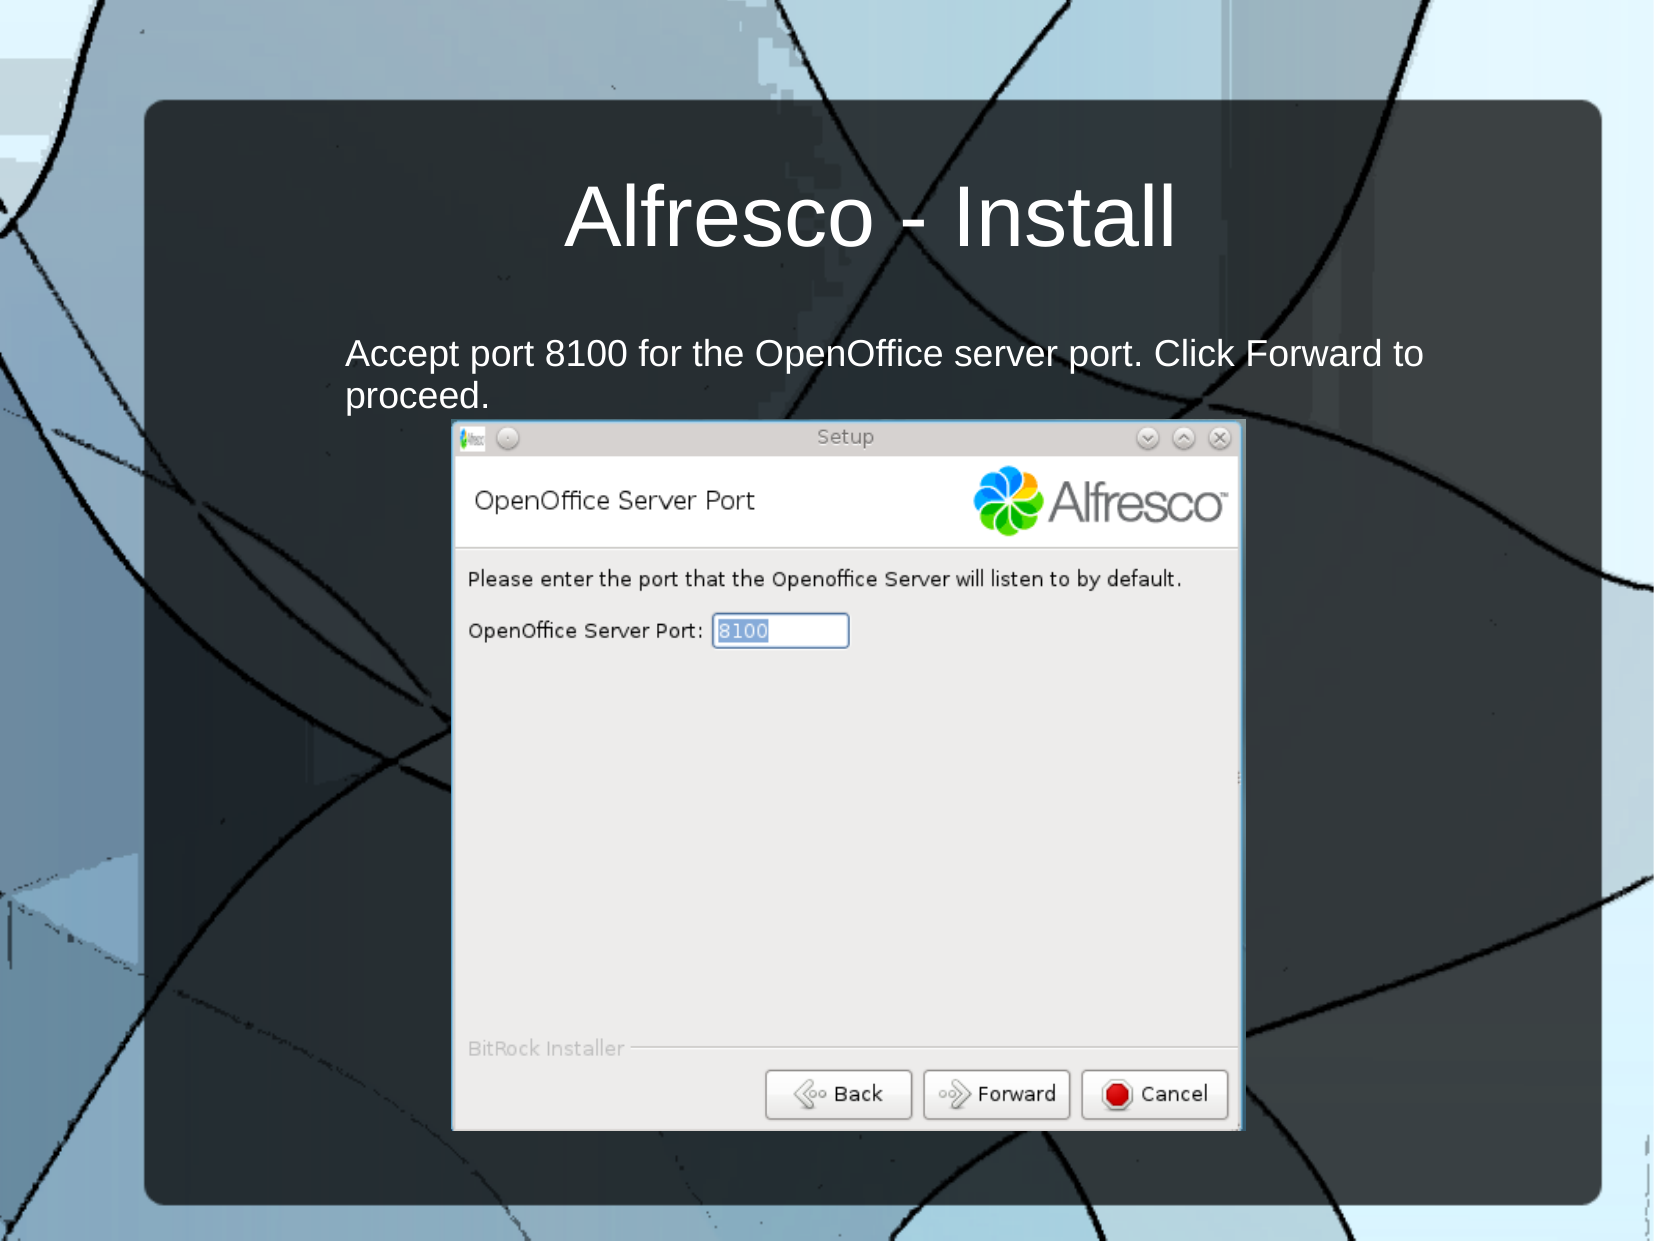

# Alfresco - Install
Accept port 8100 for the OpenOffice server port. Click Forward to proceed.